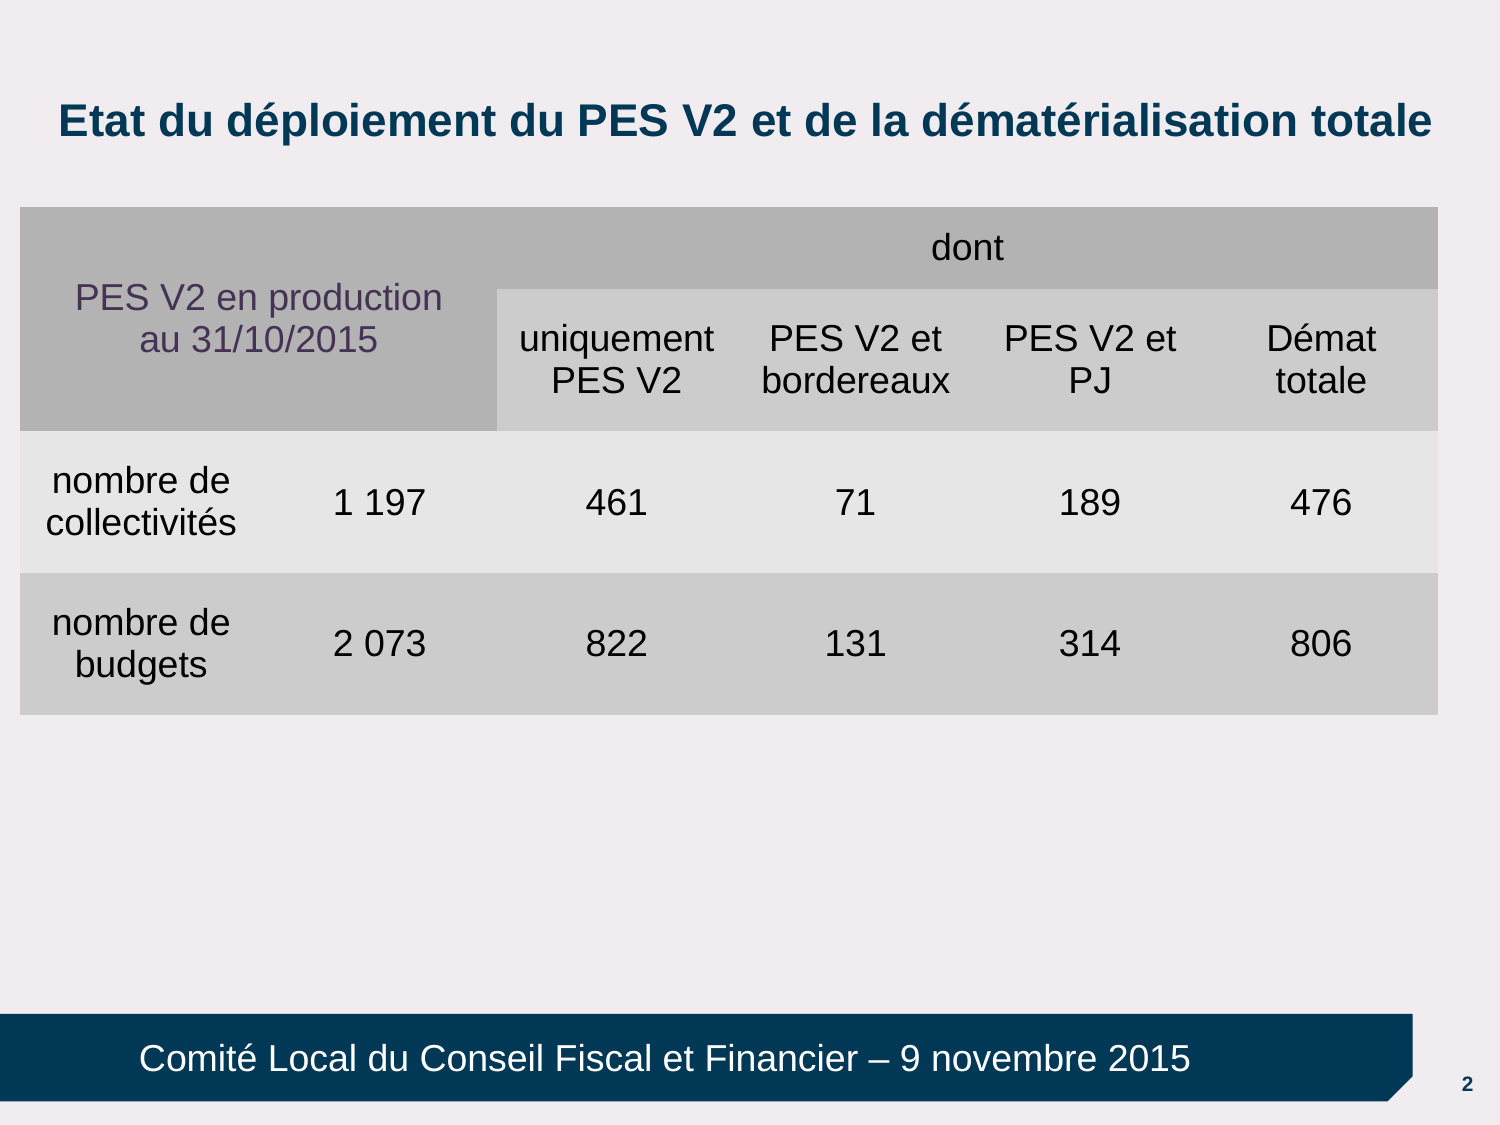

# Etat du déploiement du PES V2 et de la dématérialisation totale
| PES V2 en production au 31/10/2015 | | dont | | | |
| --- | --- | --- | --- | --- | --- |
| | | uniquement PES V2 | PES V2 et bordereaux | PES V2 et PJ | Démat totale |
| nombre de collectivités | 1 197 | 461 | 71 | 189 | 476 |
| nombre de budgets | 2 073 | 822 | 131 | 314 | 806 |